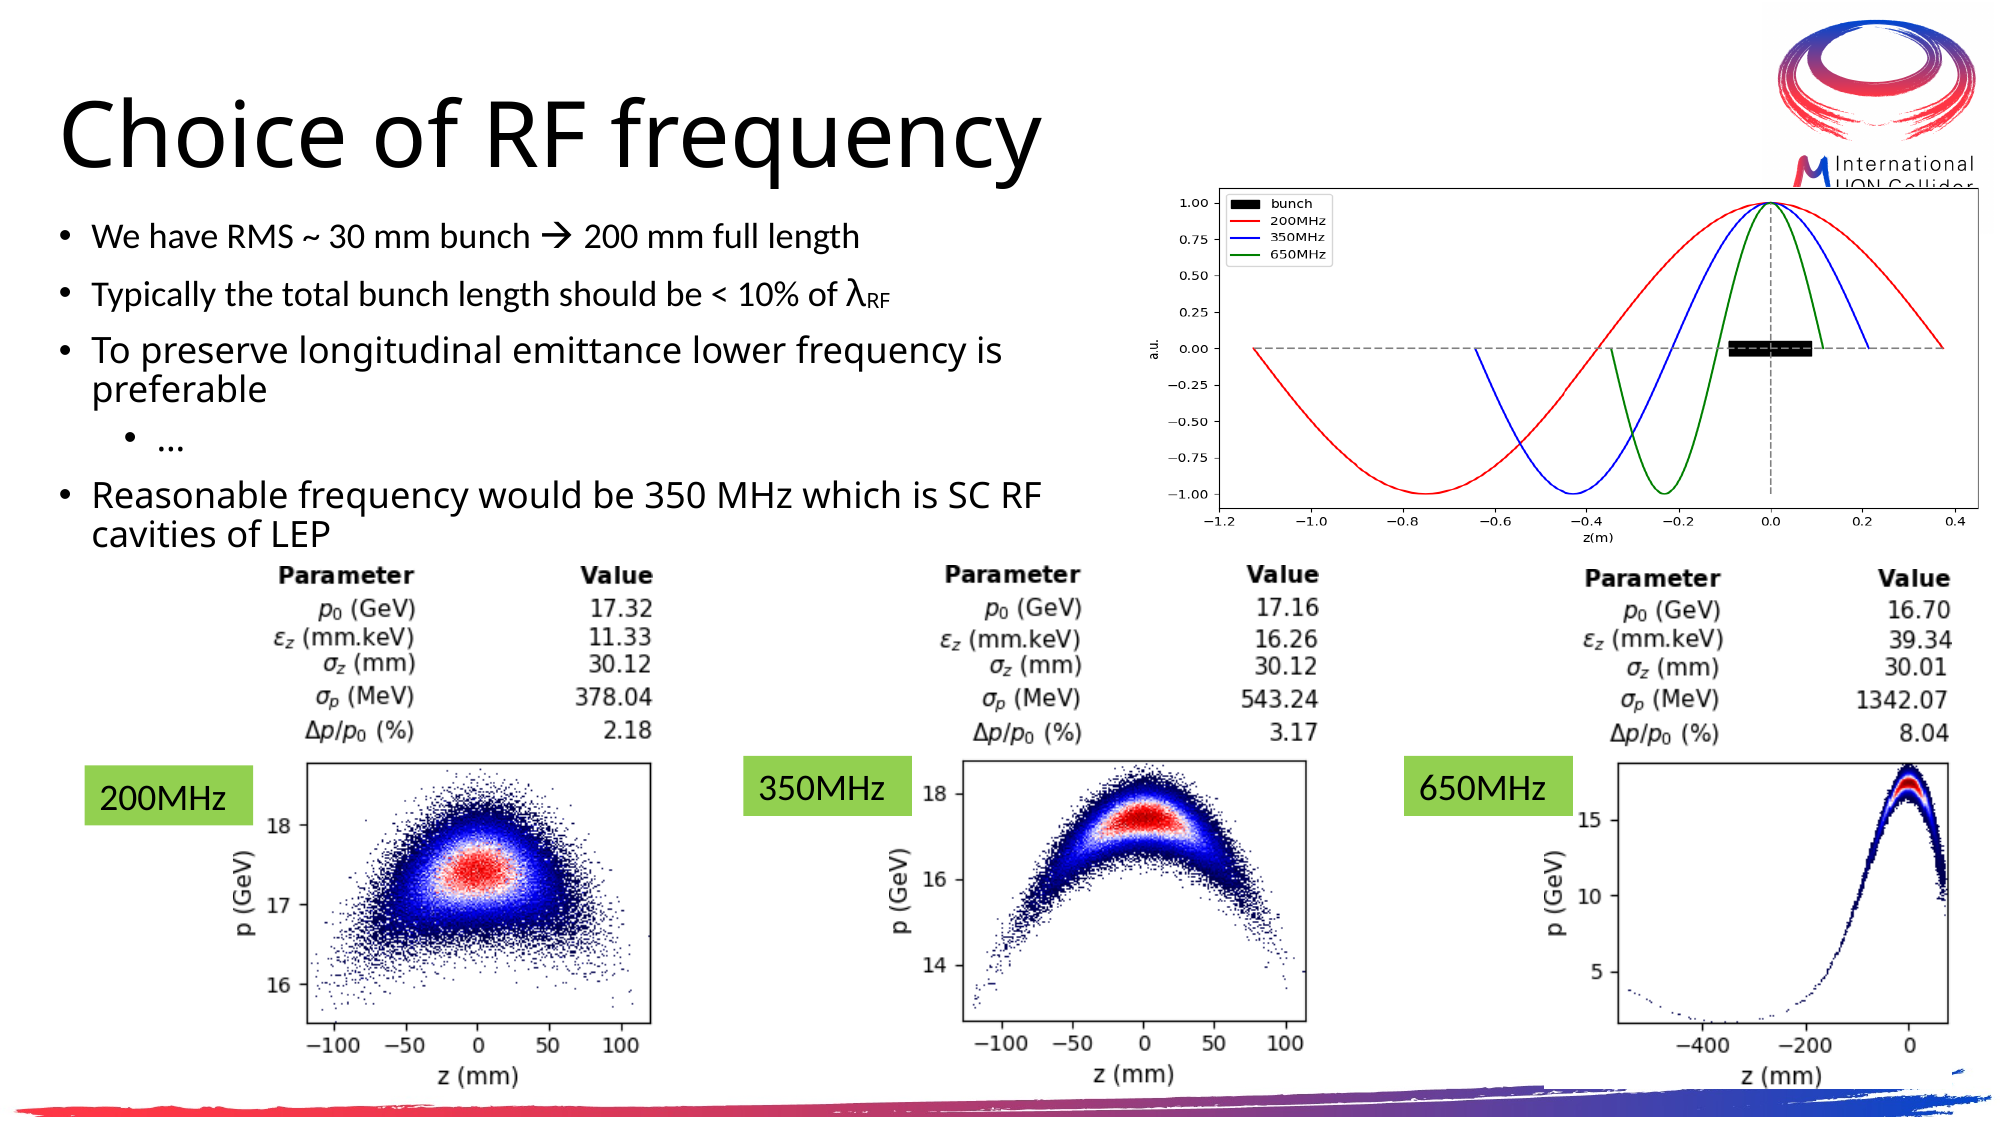

# Choice of RF frequency
We have RMS ~ 30 mm bunch  200 mm full length
Typically the total bunch length should be < 10% of λRF
To preserve longitudinal emittance lower frequency is preferable
…
Reasonable frequency would be 350 MHz which is SC RF cavities of LEP
350MHz
200MHz
650MHz